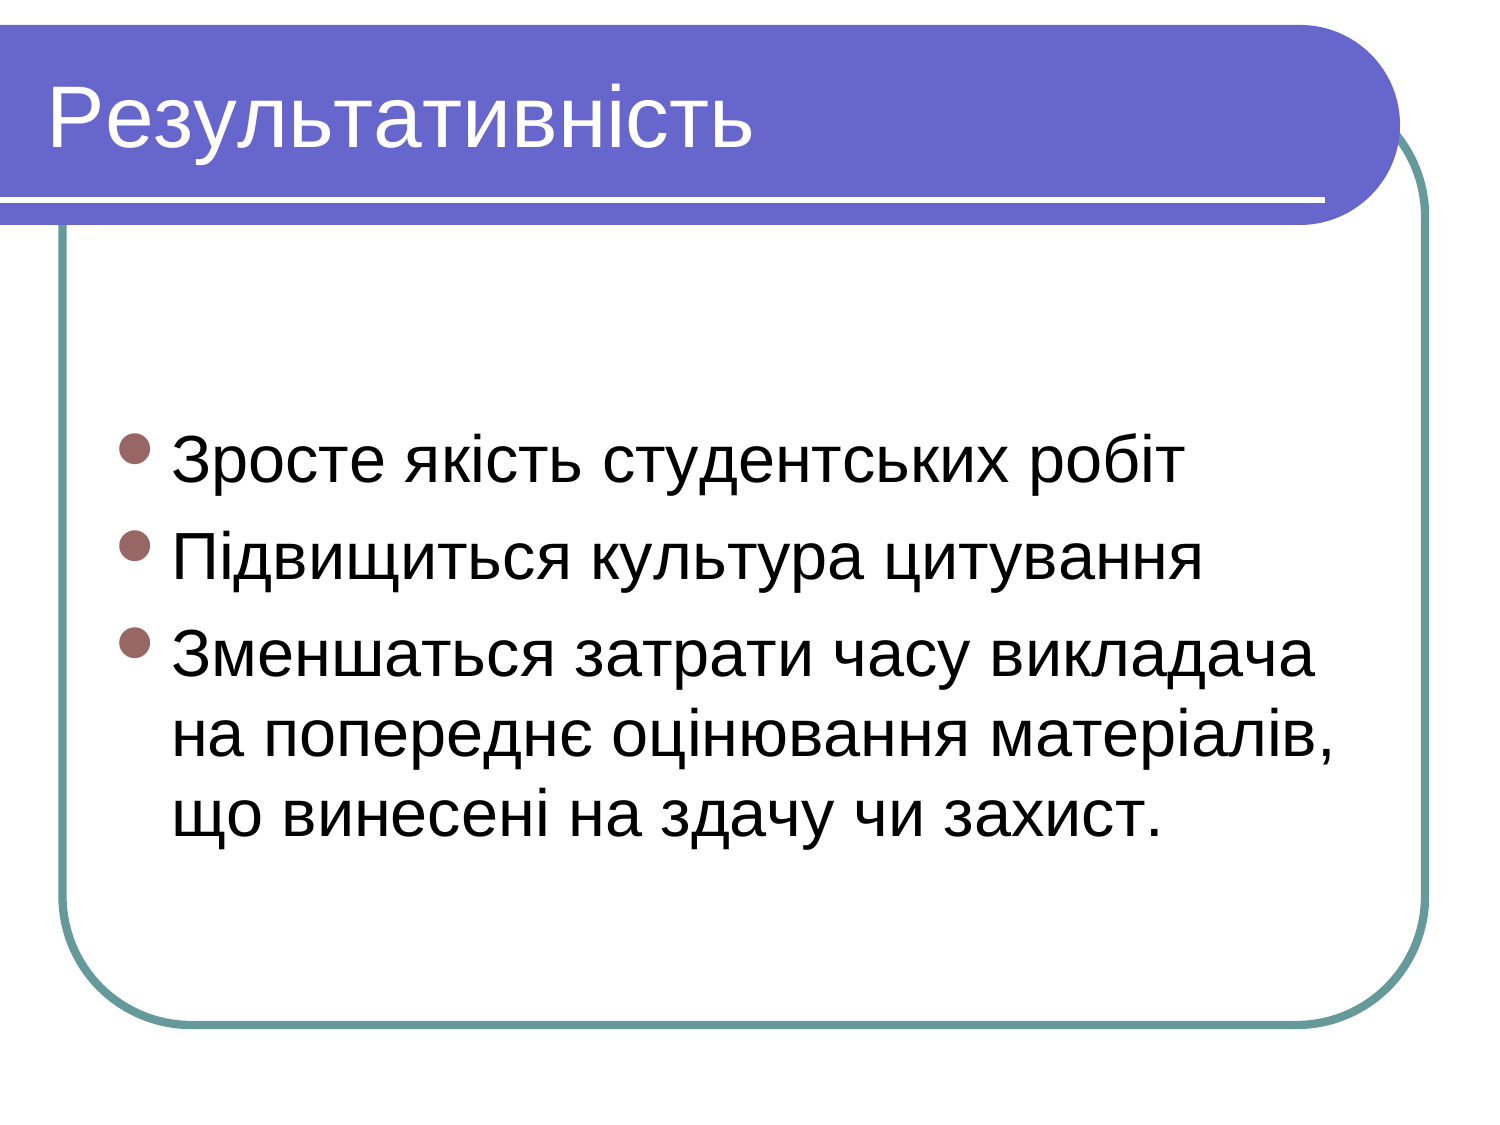

# Результативність
Зросте якість студентських робіт
Підвищиться культура цитування
Зменшаться затрати часу викладача на попереднє оцінювання матеріалів, що винесені на здачу чи захист.